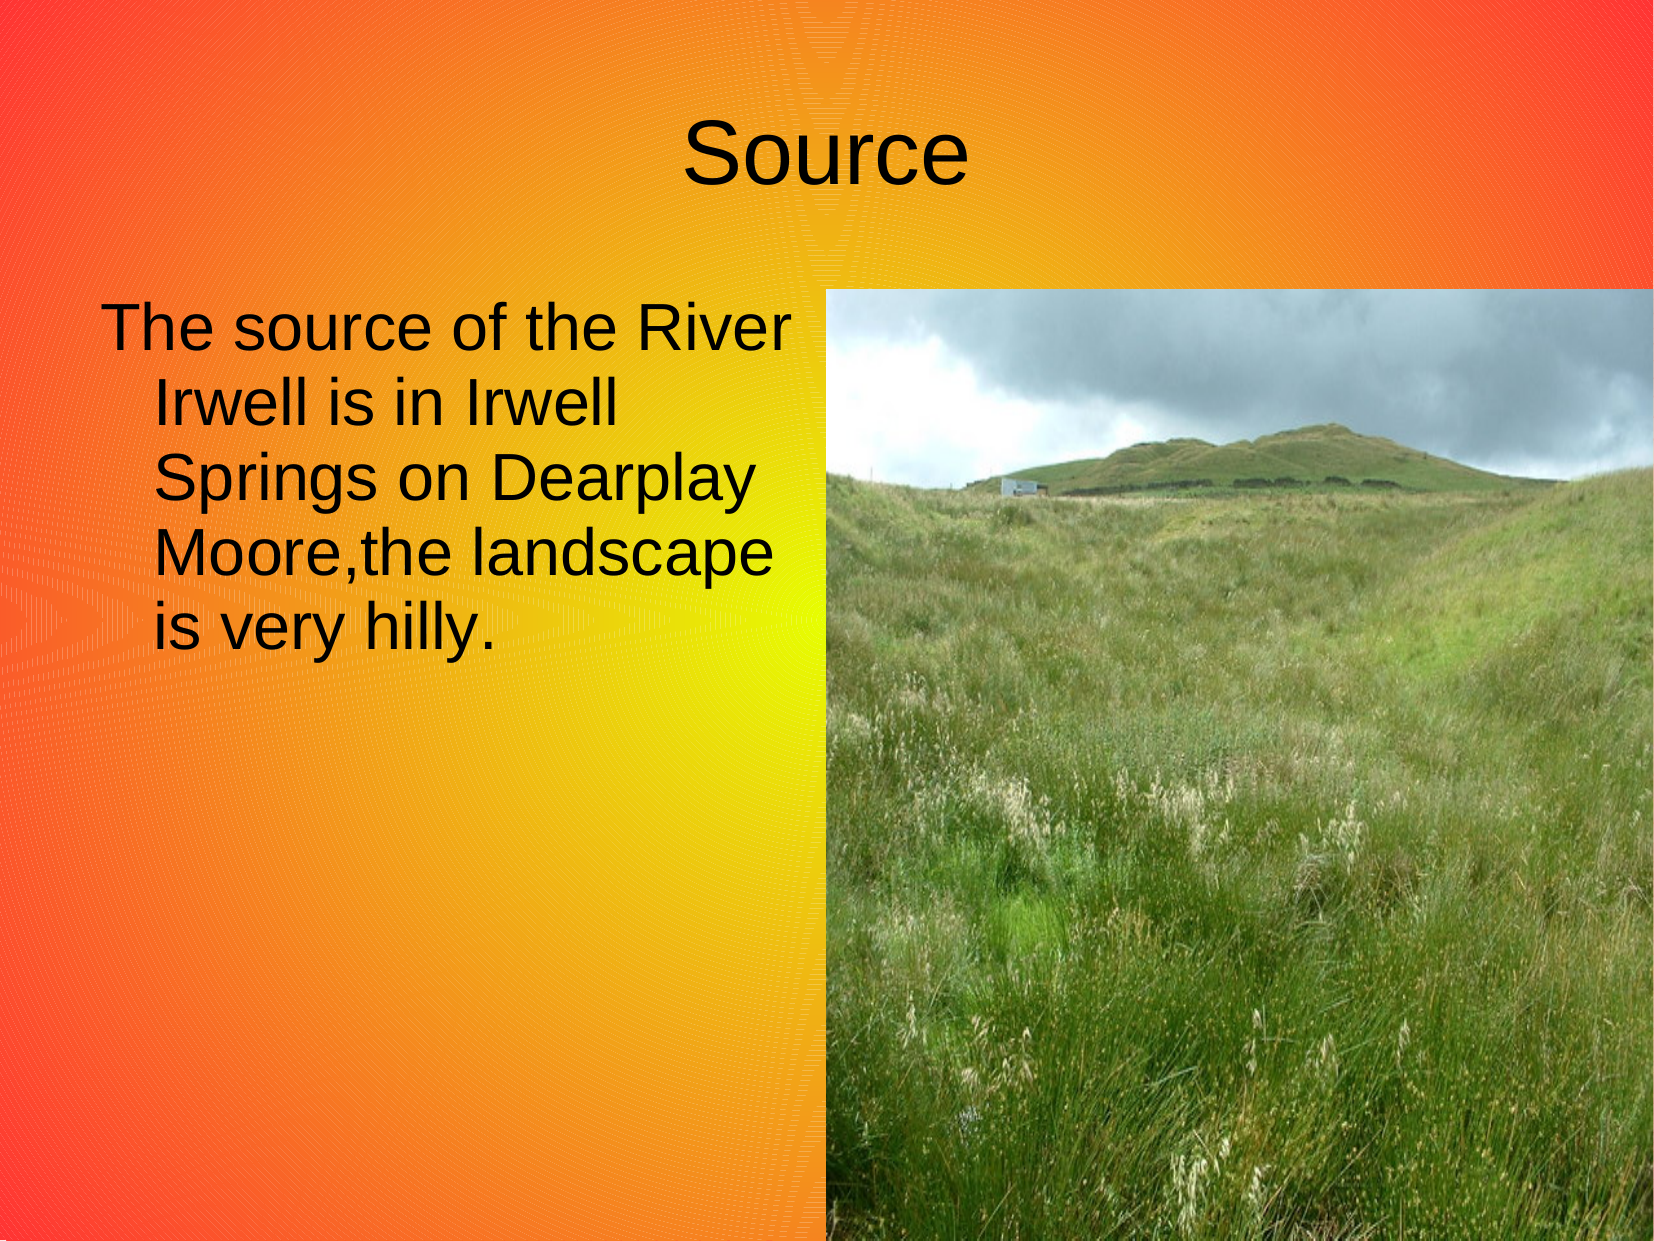

# Source
The source of the River Irwell is in Irwell Springs on Dearplay Moore,the landscape is very hilly.